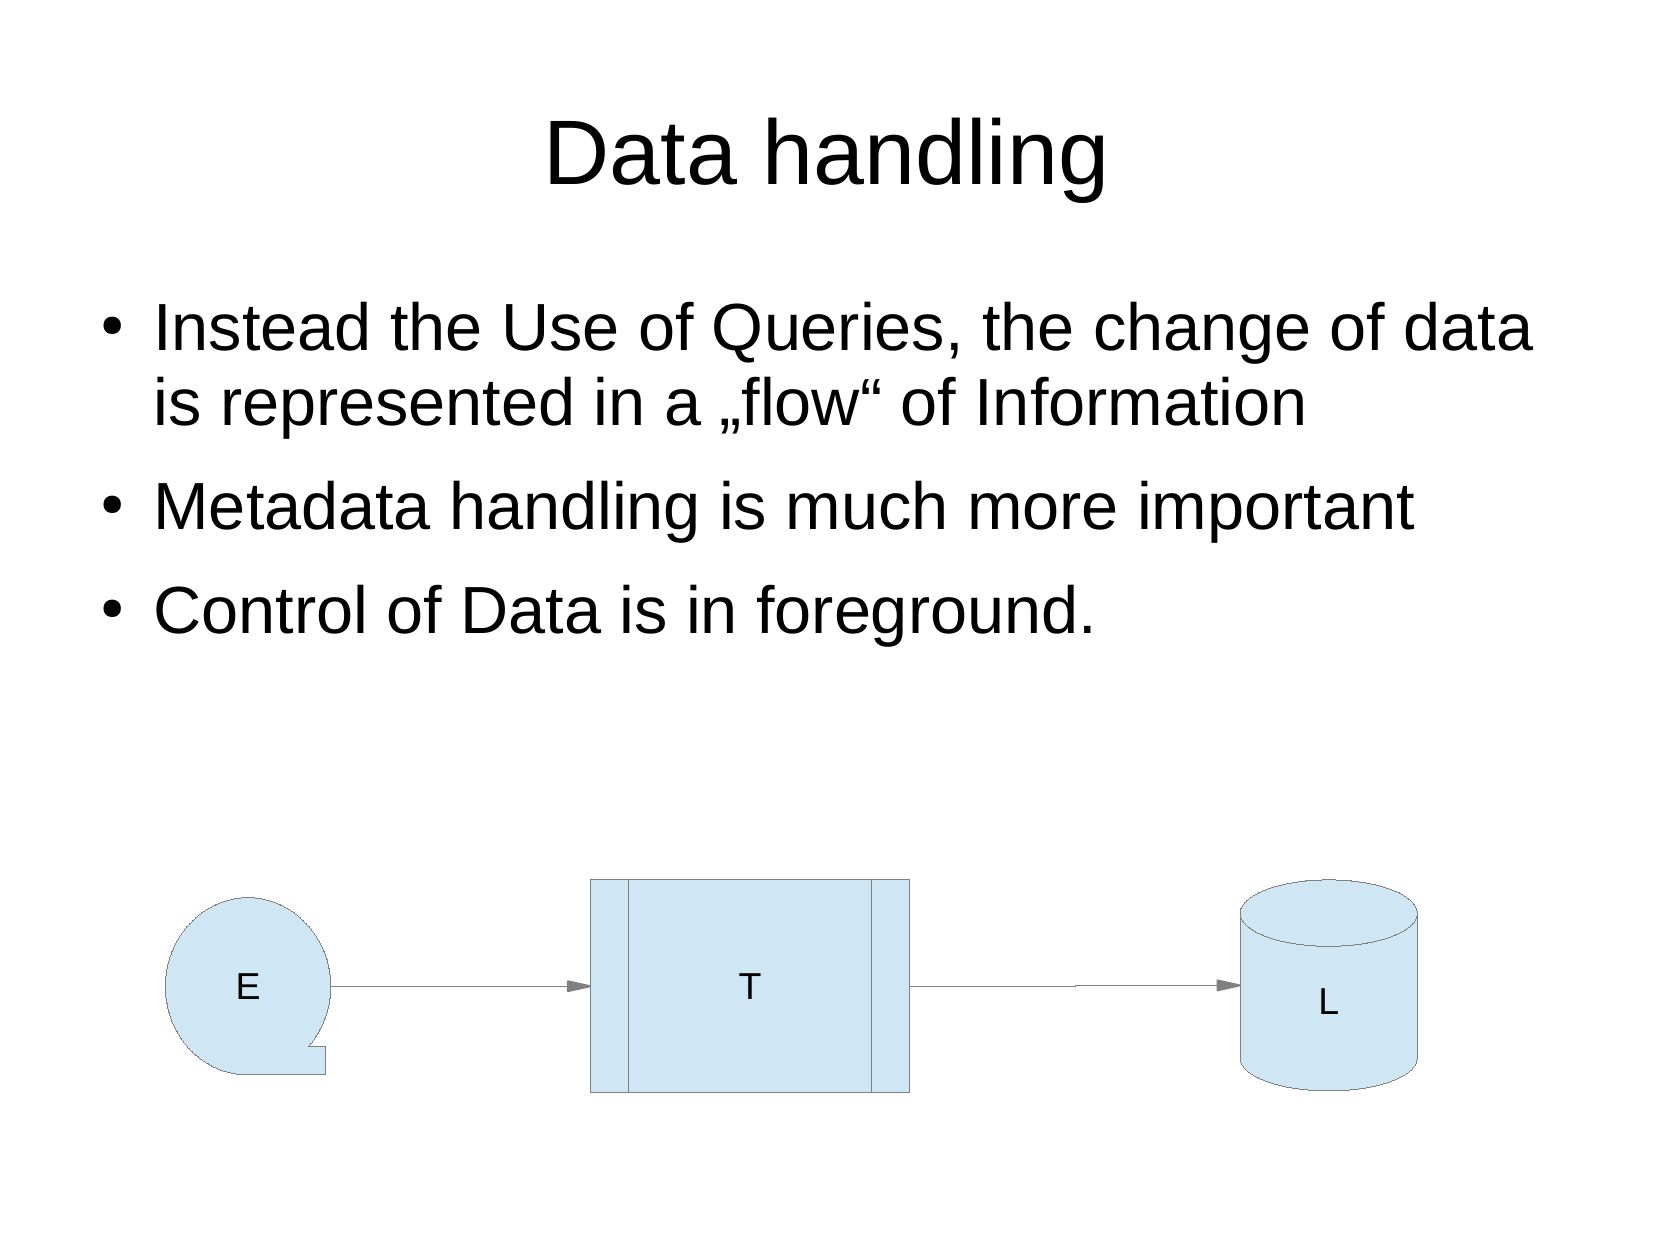

# Data handling
Instead the Use of Queries, the change of data is represented in a „flow“ of Information
Metadata handling is much more important
Control of Data is in foreground.
T
L
E